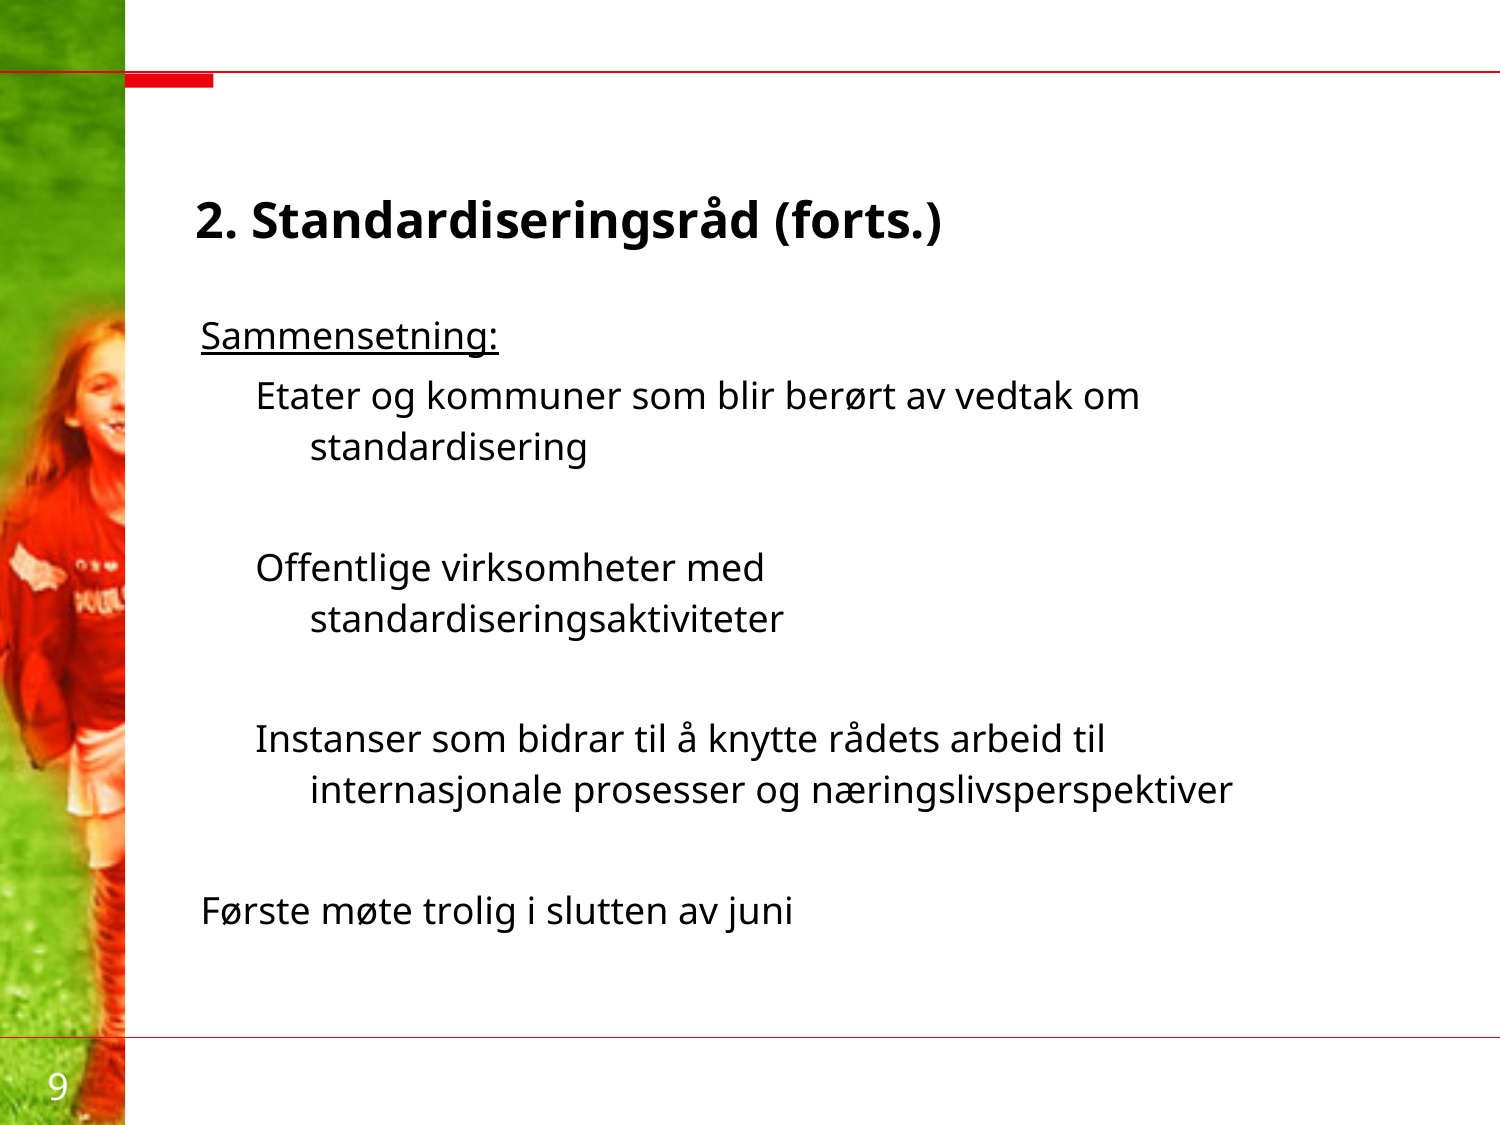

# 2. Standardiseringsråd (forts.)
Sammensetning:
Etater og kommuner som blir berørt av vedtak om standardisering
Offentlige virksomheter med standardiseringsaktiviteter
Instanser som bidrar til å knytte rådets arbeid til internasjonale prosesser og næringslivsperspektiver
Første møte trolig i slutten av juni